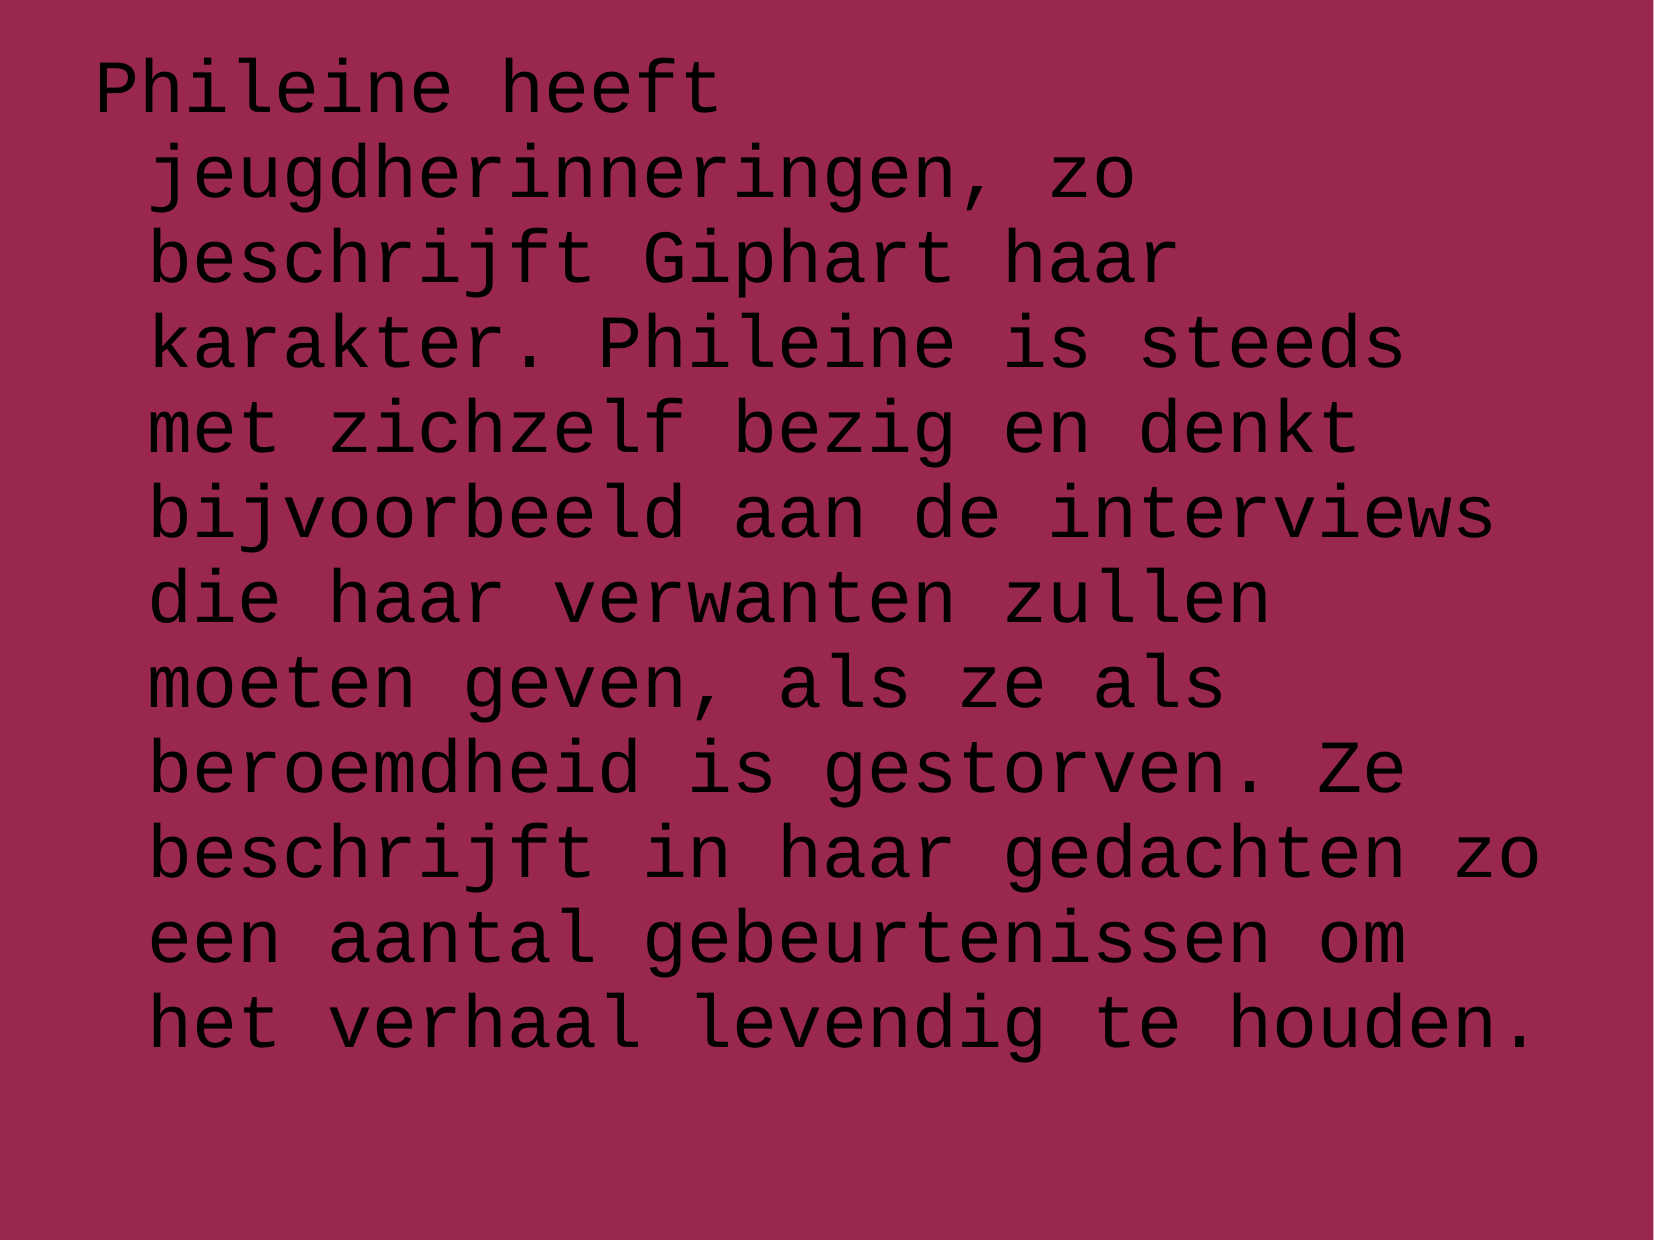

# Phileine heeft jeugdherinneringen, zo beschrijft Giphart haar karakter. Phileine is steeds met zichzelf bezig en denkt bijvoorbeeld aan de interviews die haar verwanten zullen moeten geven, als ze als beroemdheid is gestorven. Ze beschrijft in haar gedachten zo een aantal gebeurtenissen om het verhaal levendig te houden.